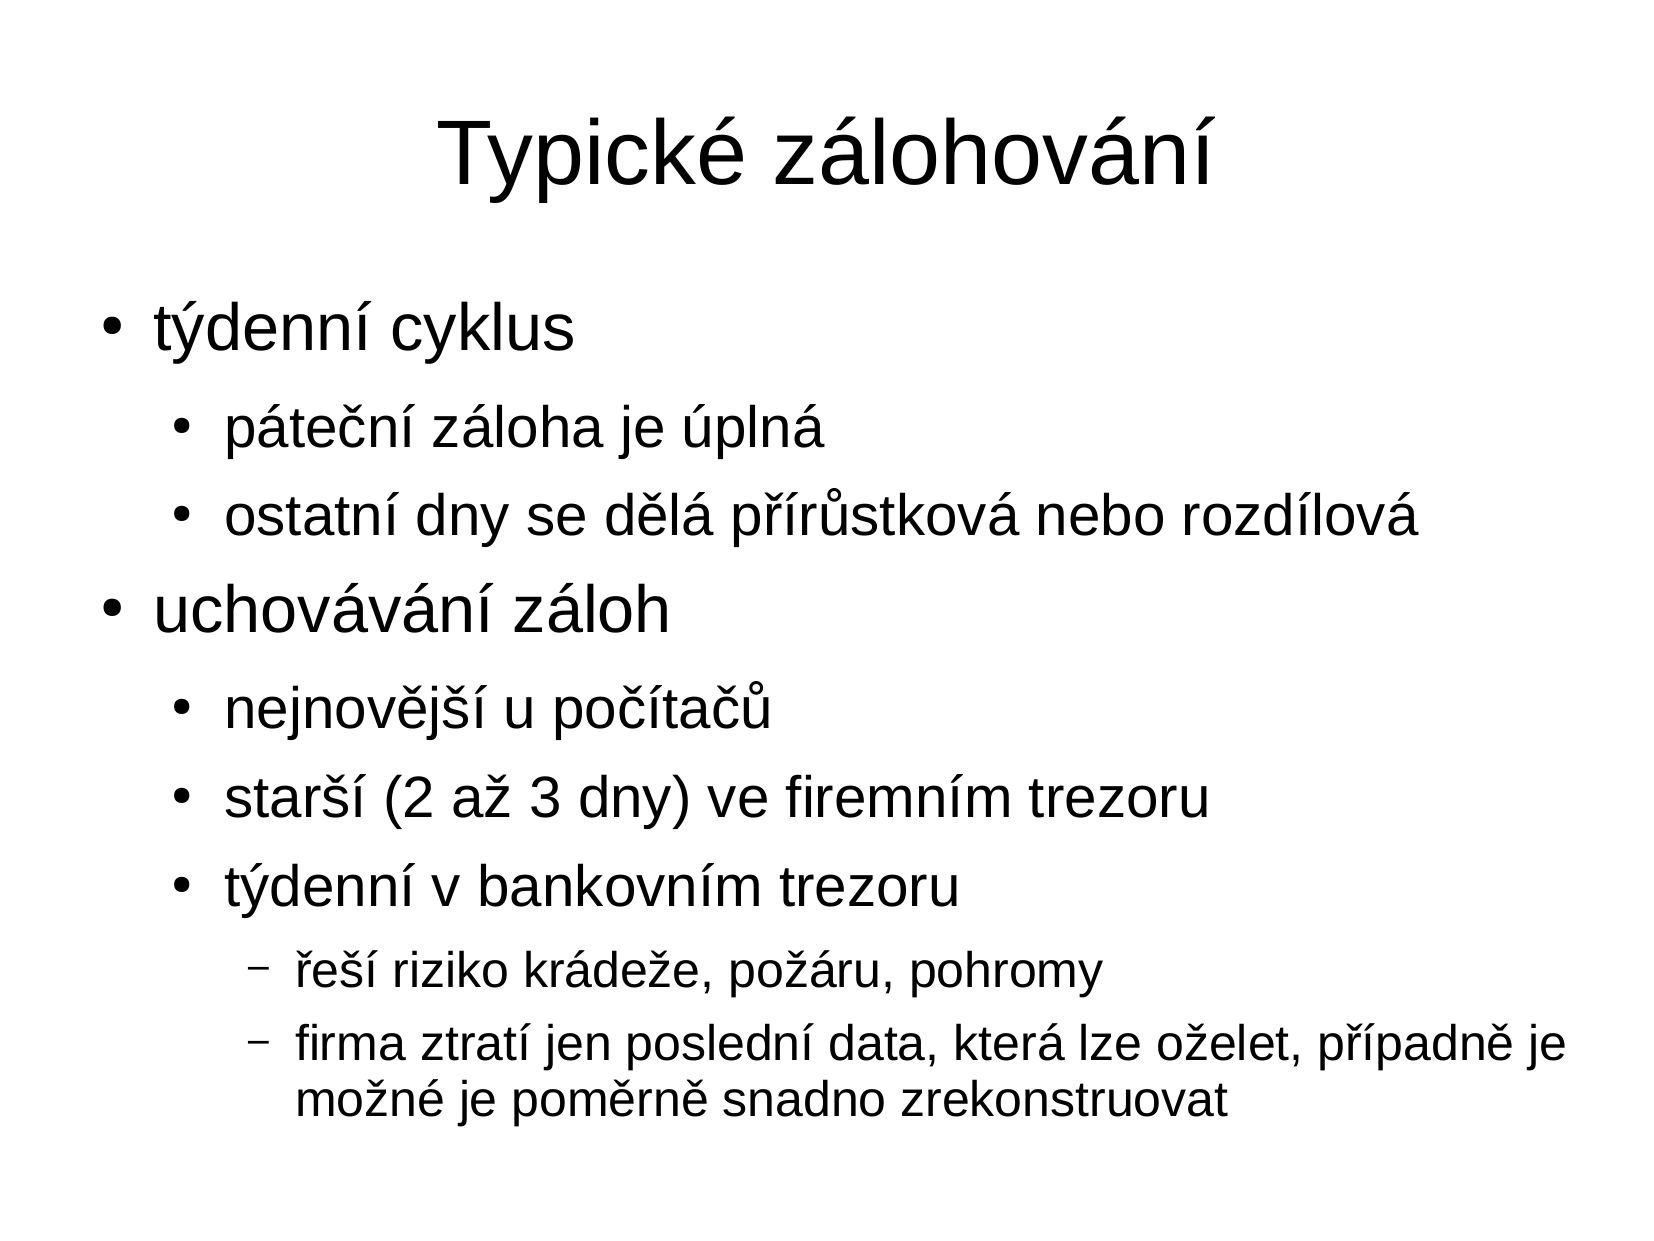

# Typické zálohování
týdenní cyklus
páteční záloha je úplná
ostatní dny se dělá přírůstková nebo rozdílová
uchovávání záloh
nejnovější u počítačů
starší (2 až 3 dny) ve firemním trezoru
týdenní v bankovním trezoru
řeší riziko krádeže, požáru, pohromy
firma ztratí jen poslední data, která lze oželet, případně je možné je poměrně snadno zrekonstruovat